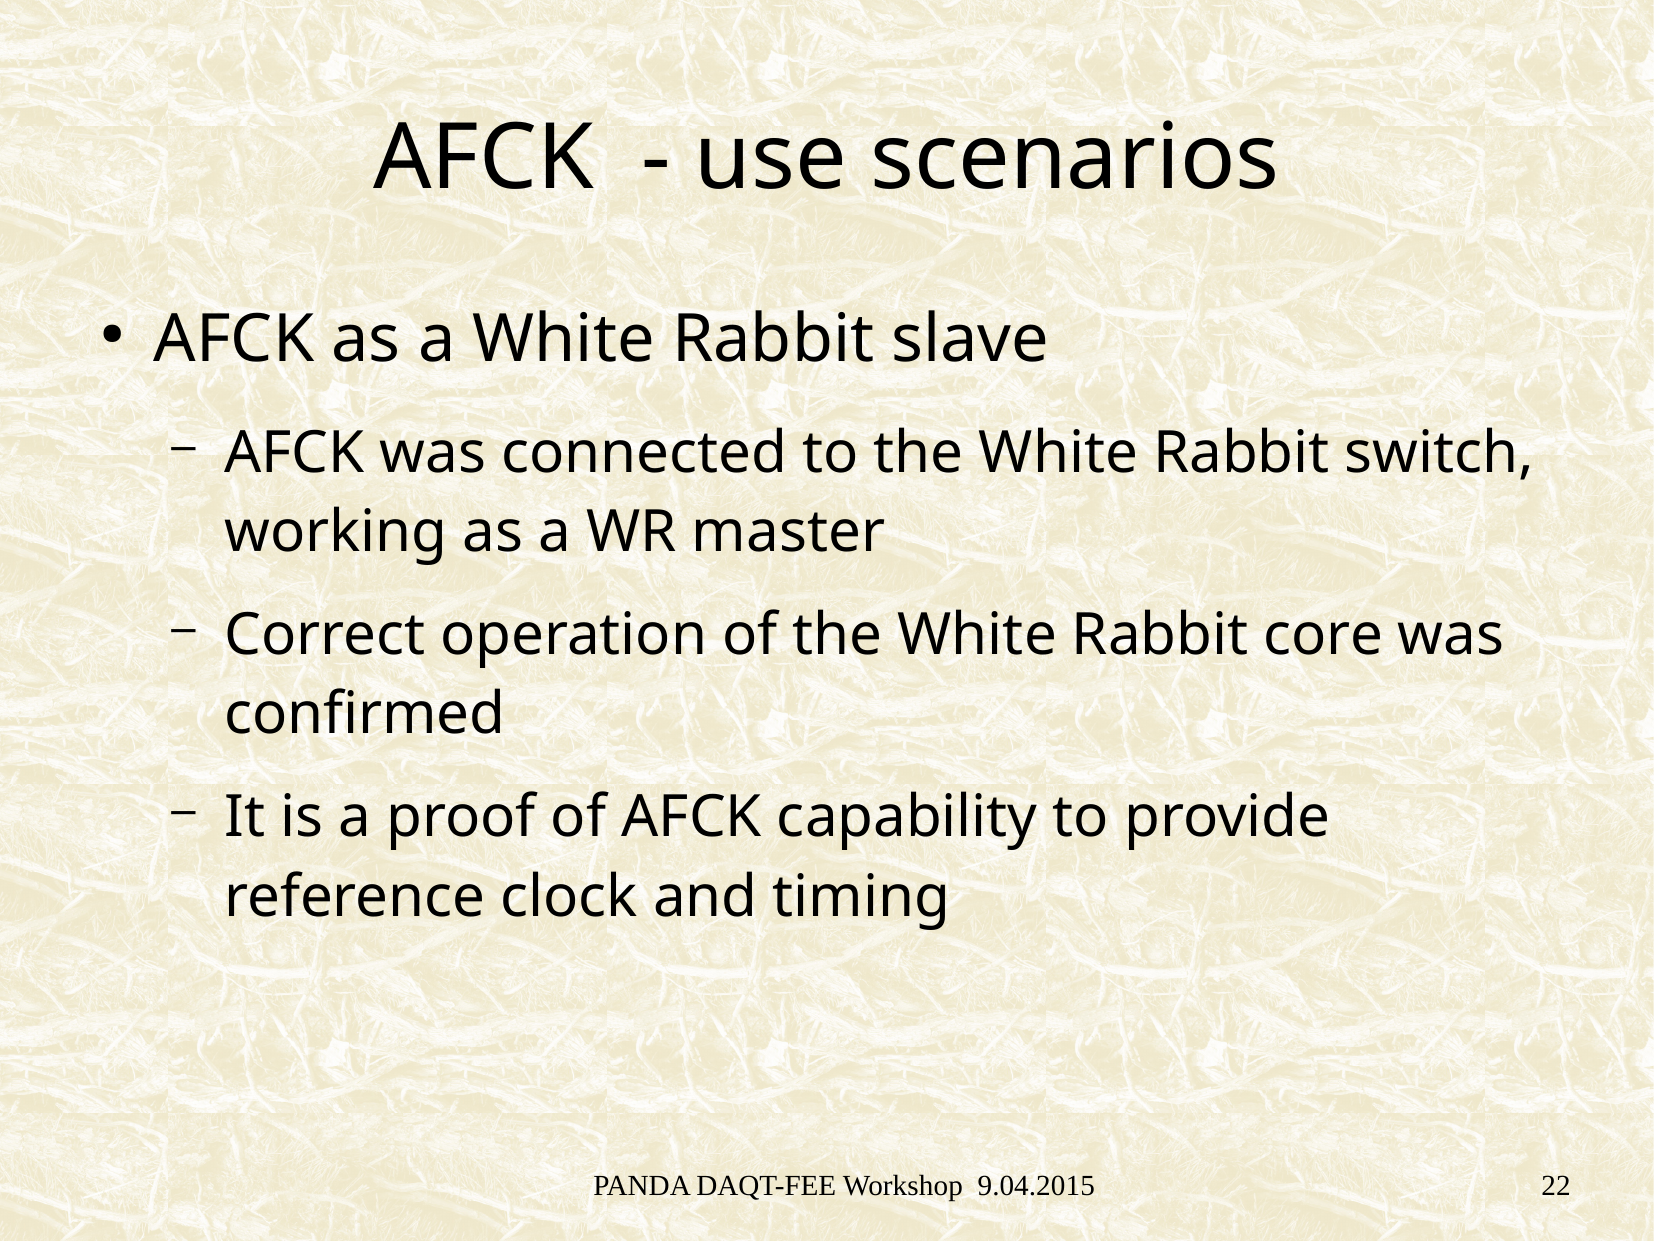

# AFCK - use scenarios
AFCK as a White Rabbit slave
AFCK was connected to the White Rabbit switch, working as a WR master
Correct operation of the White Rabbit core was confirmed
It is a proof of AFCK capability to provide reference clock and timing
PANDA DAQT-FEE Workshop 9.04.2015
22